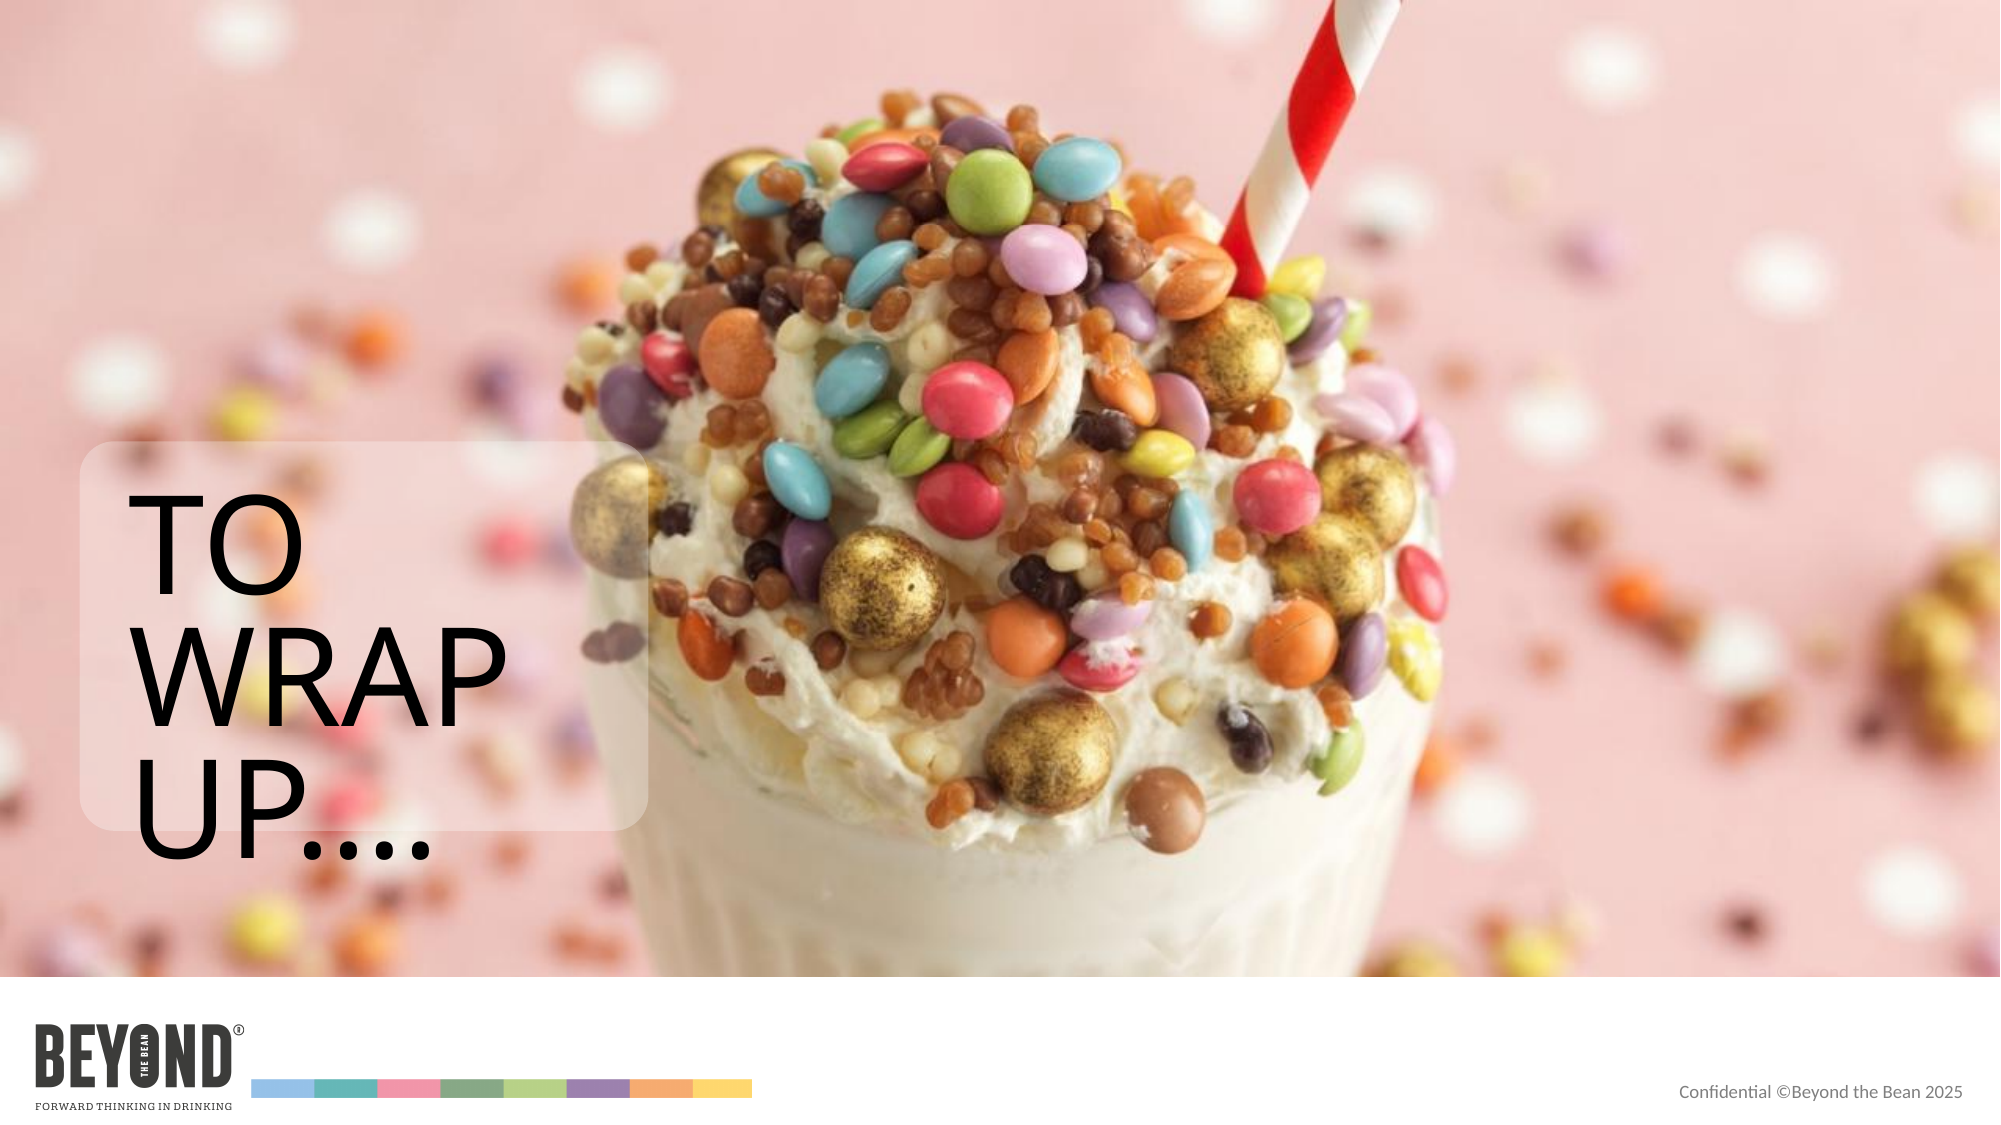

To wrap up….
Confidential ©Beyond the Bean 2025